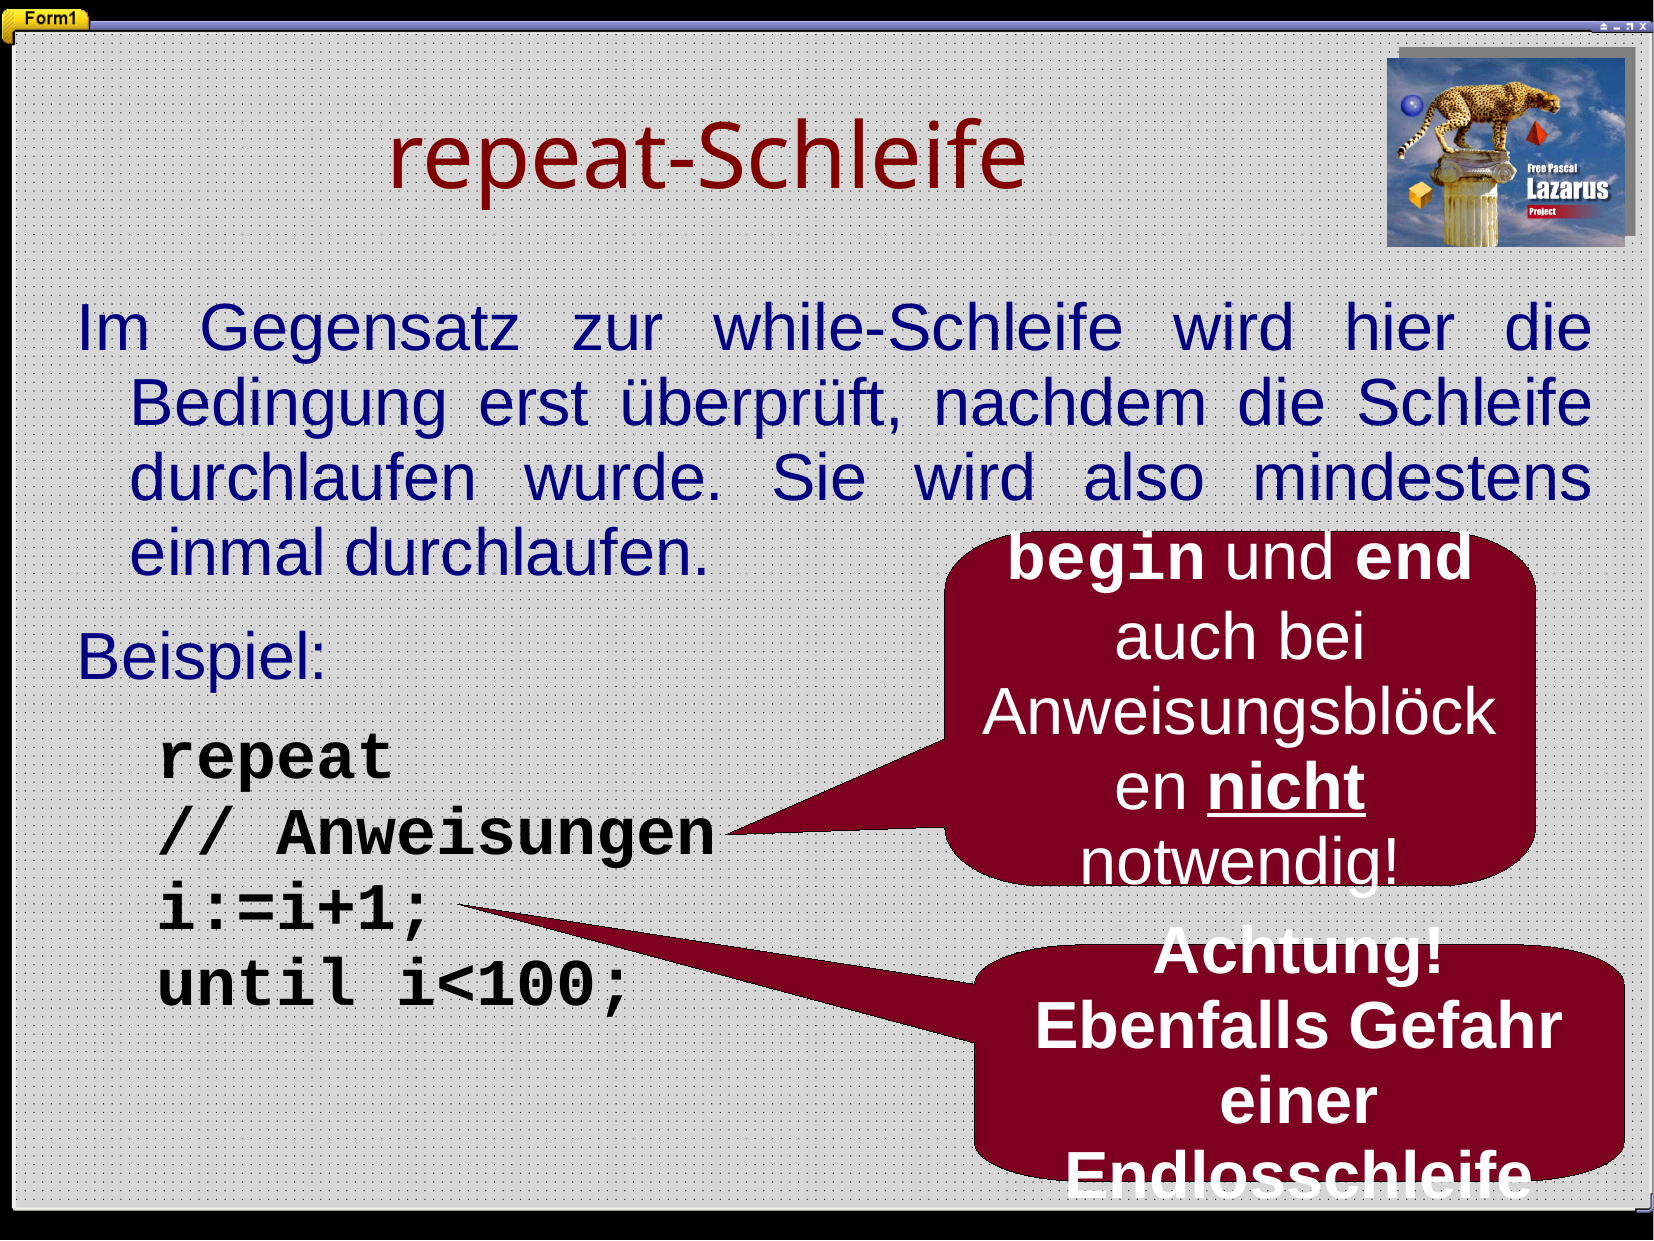

# repeat-Schleife
Im Gegensatz zur while-Schleife wird hier die Bedingung erst überprüft, nachdem die Schleife durchlaufen wurde. Sie wird also mindestens einmal durchlaufen.
Beispiel:
 repeat
 // Anweisungen
 i:=i+1;
 until i<100;
begin und end auch bei Anweisungsblöcken nicht notwendig!
Achtung! Ebenfalls Gefahr einer Endlosschleife